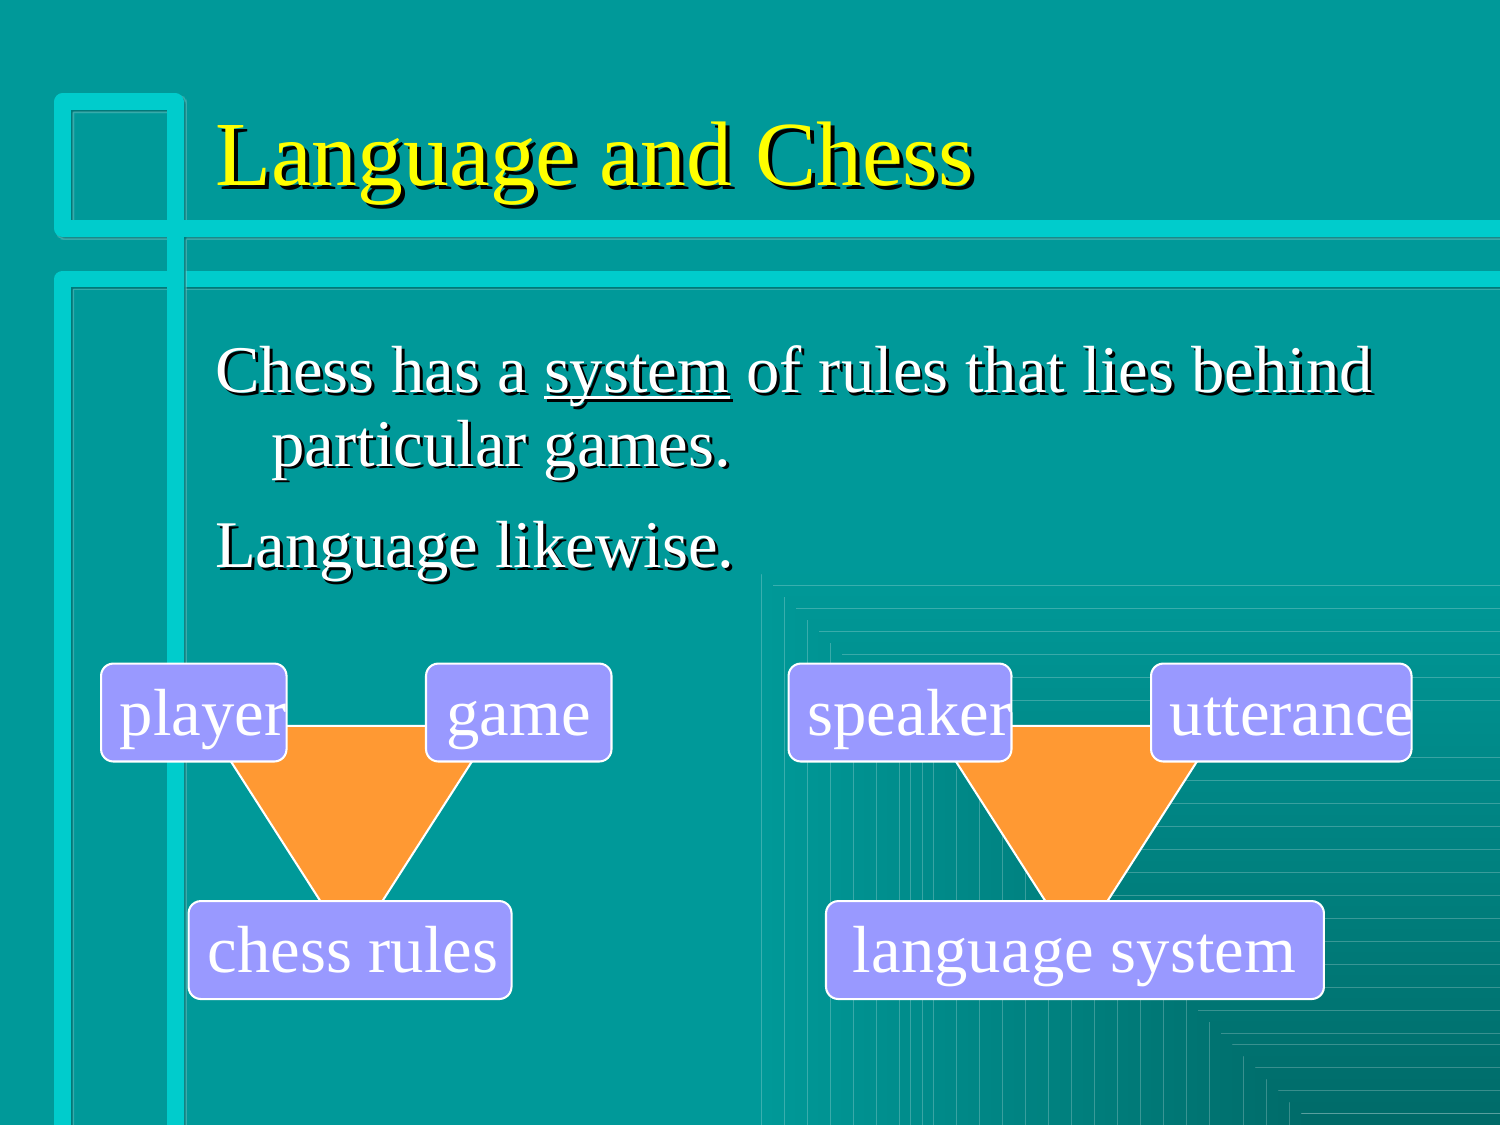

# Language and Chess
Chess has a system of rules that lies behind particular games.
Language likewise.
player
game
chess rules
speaker
utterance
language system